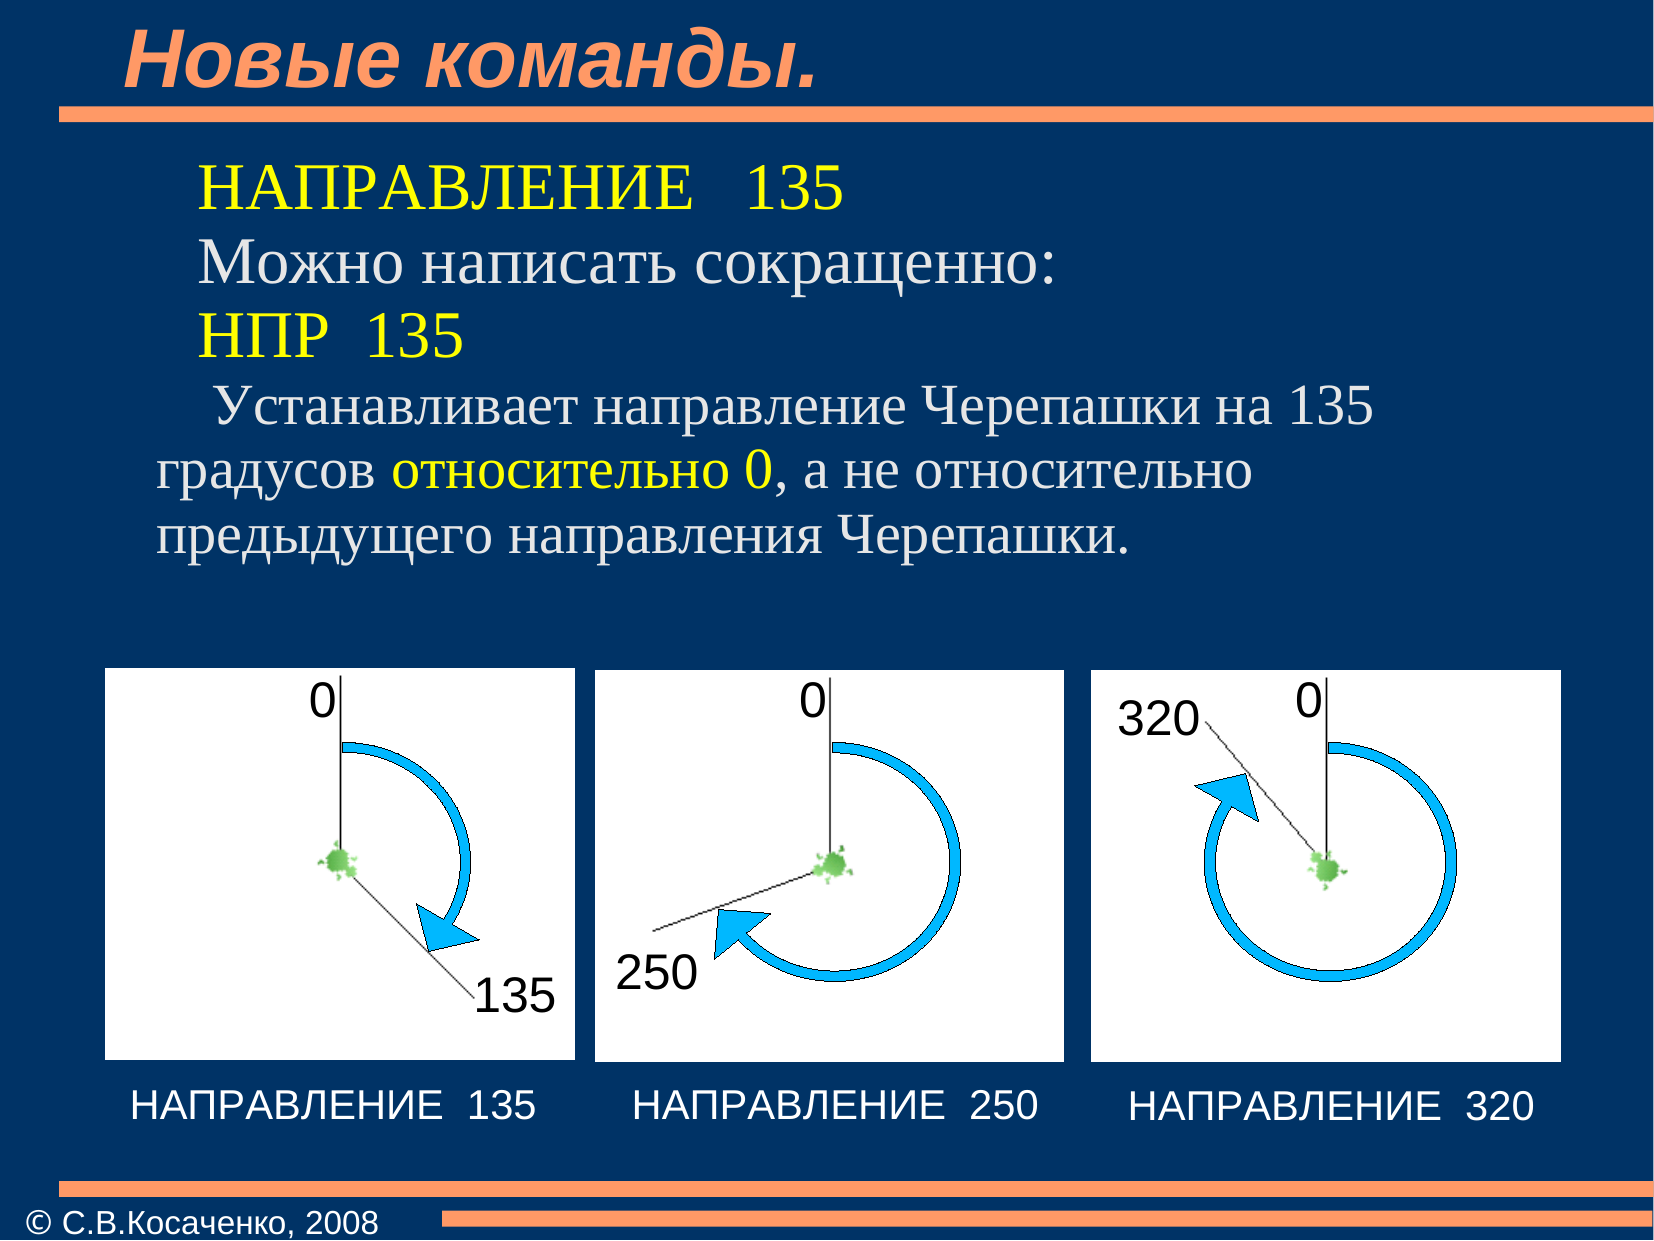

# Новые команды.
НАПРАВЛЕНИЕ 135
Можно написать сокращенно:
НПР 135
 Устанавливает направление Черепашки на 135 градусов относительно 0, а не относительно предыдущего направления Черепашки.
0
135
НАПРАВЛЕНИЕ 135
0
320
НАПРАВЛЕНИЕ 320
0
250
НАПРАВЛЕНИЕ 250